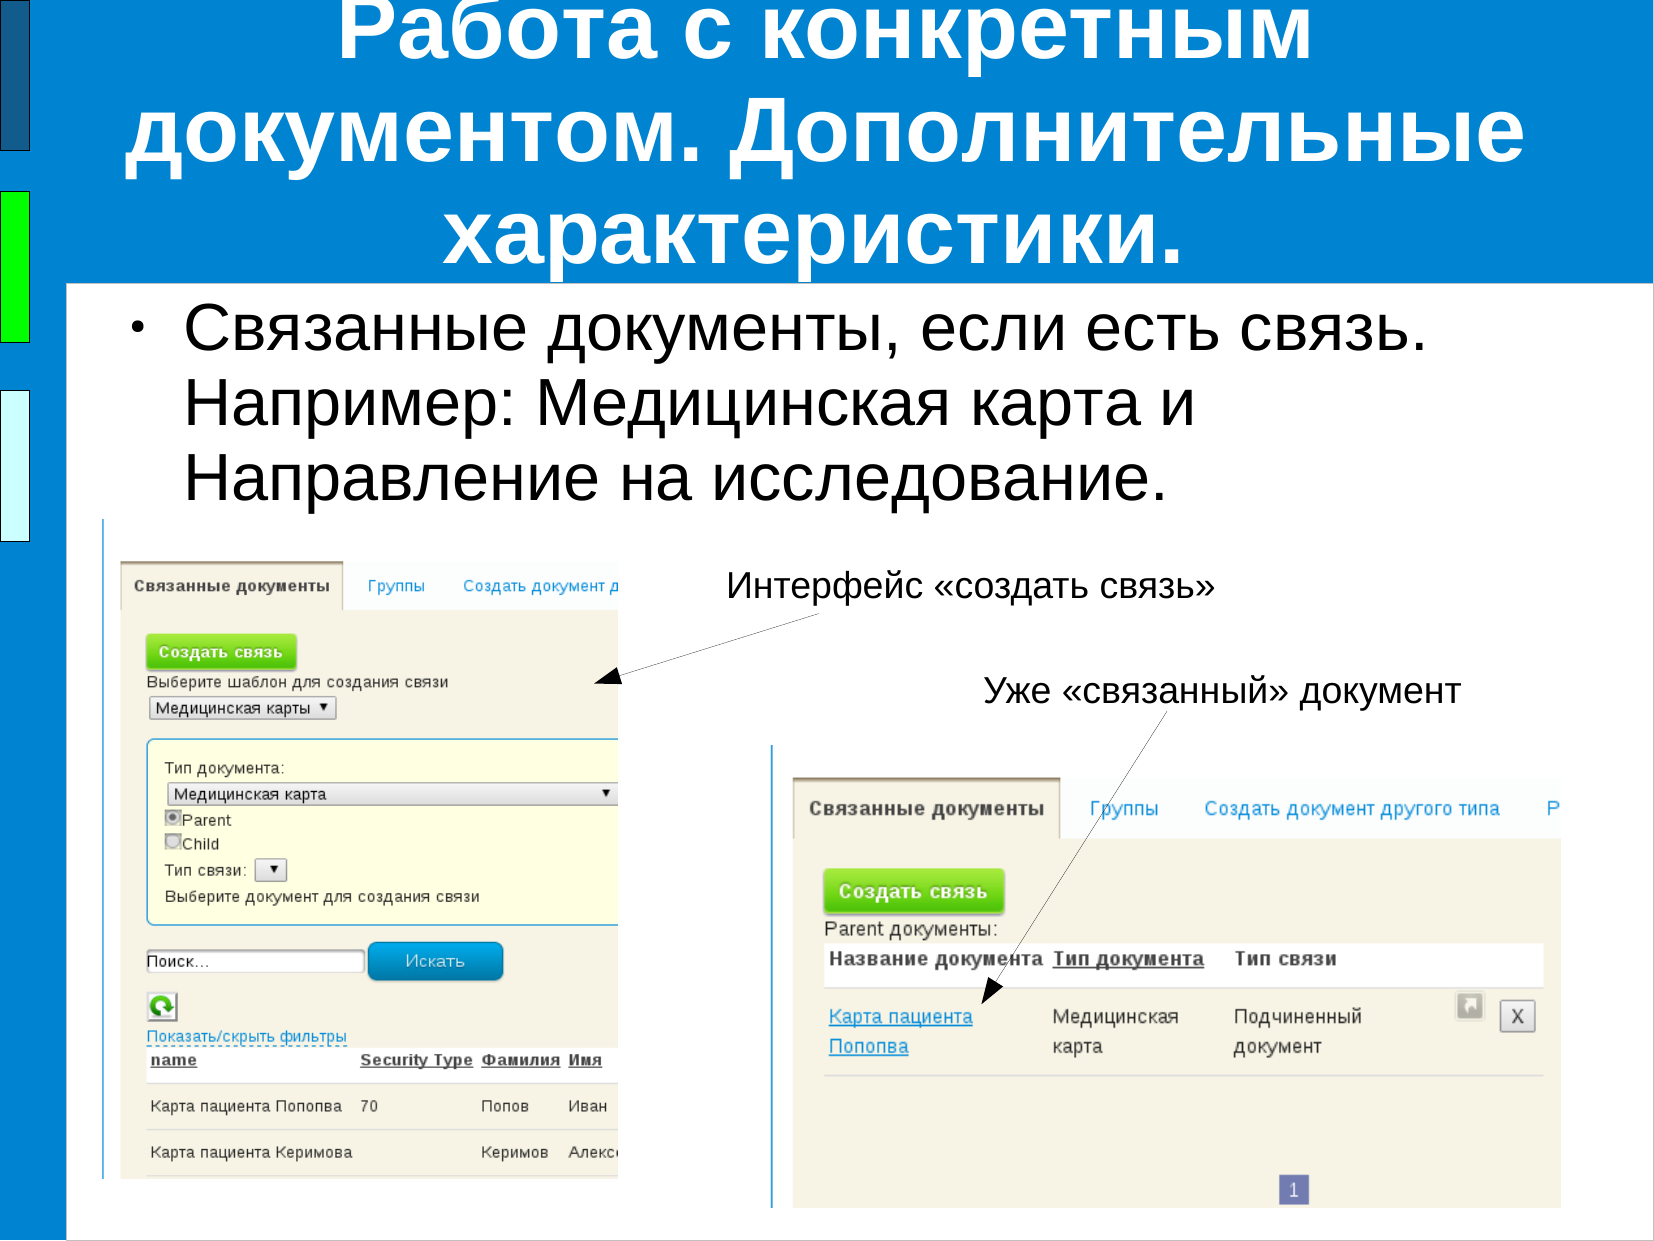

# Работа с конкретным документом. Дополнительные характеристики.
Связанные документы, если есть связь. Например: Медицинская карта и Направление на исследование.
Интерфейс «создать связь»
Уже «связанный» документ
ООО "Альфа-Интегрум", 2013г.